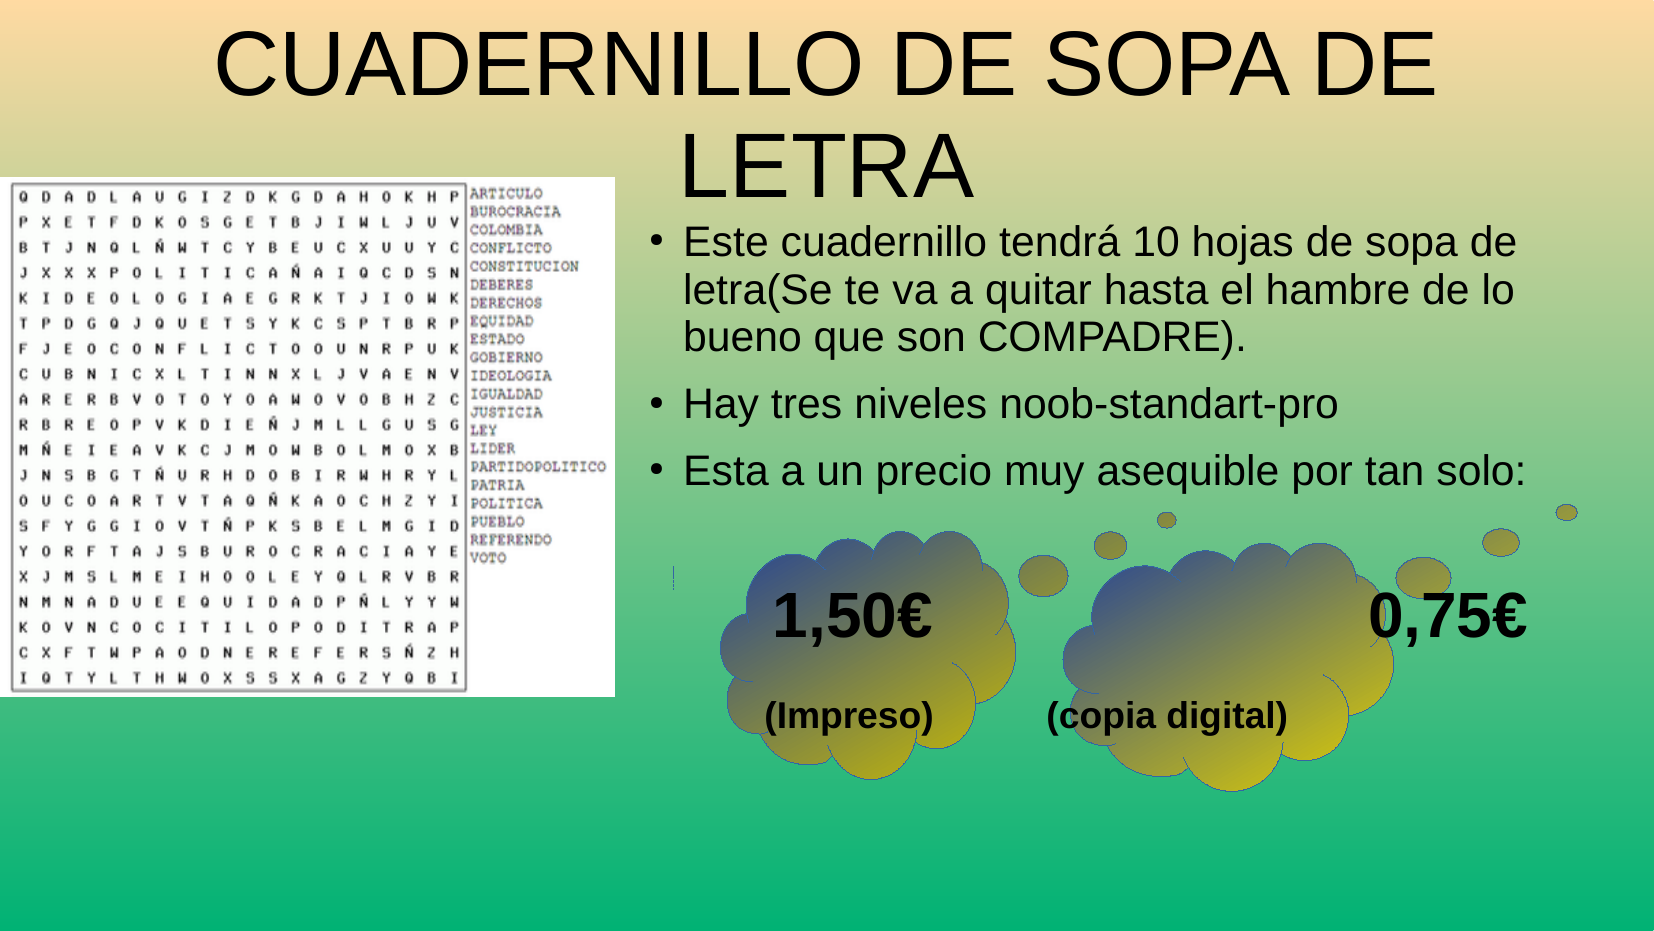

# CUADERNILLO DE SOPA DE LETRA
Este cuadernillo tendrá 10 hojas de sopa de letra(Se te va a quitar hasta el hambre de lo bueno que son COMPADRE).
Hay tres niveles noob-standart-pro
Esta a un precio muy asequible por tan solo:
 1,50€								 0,75€
 (Impreso) (copia digital)